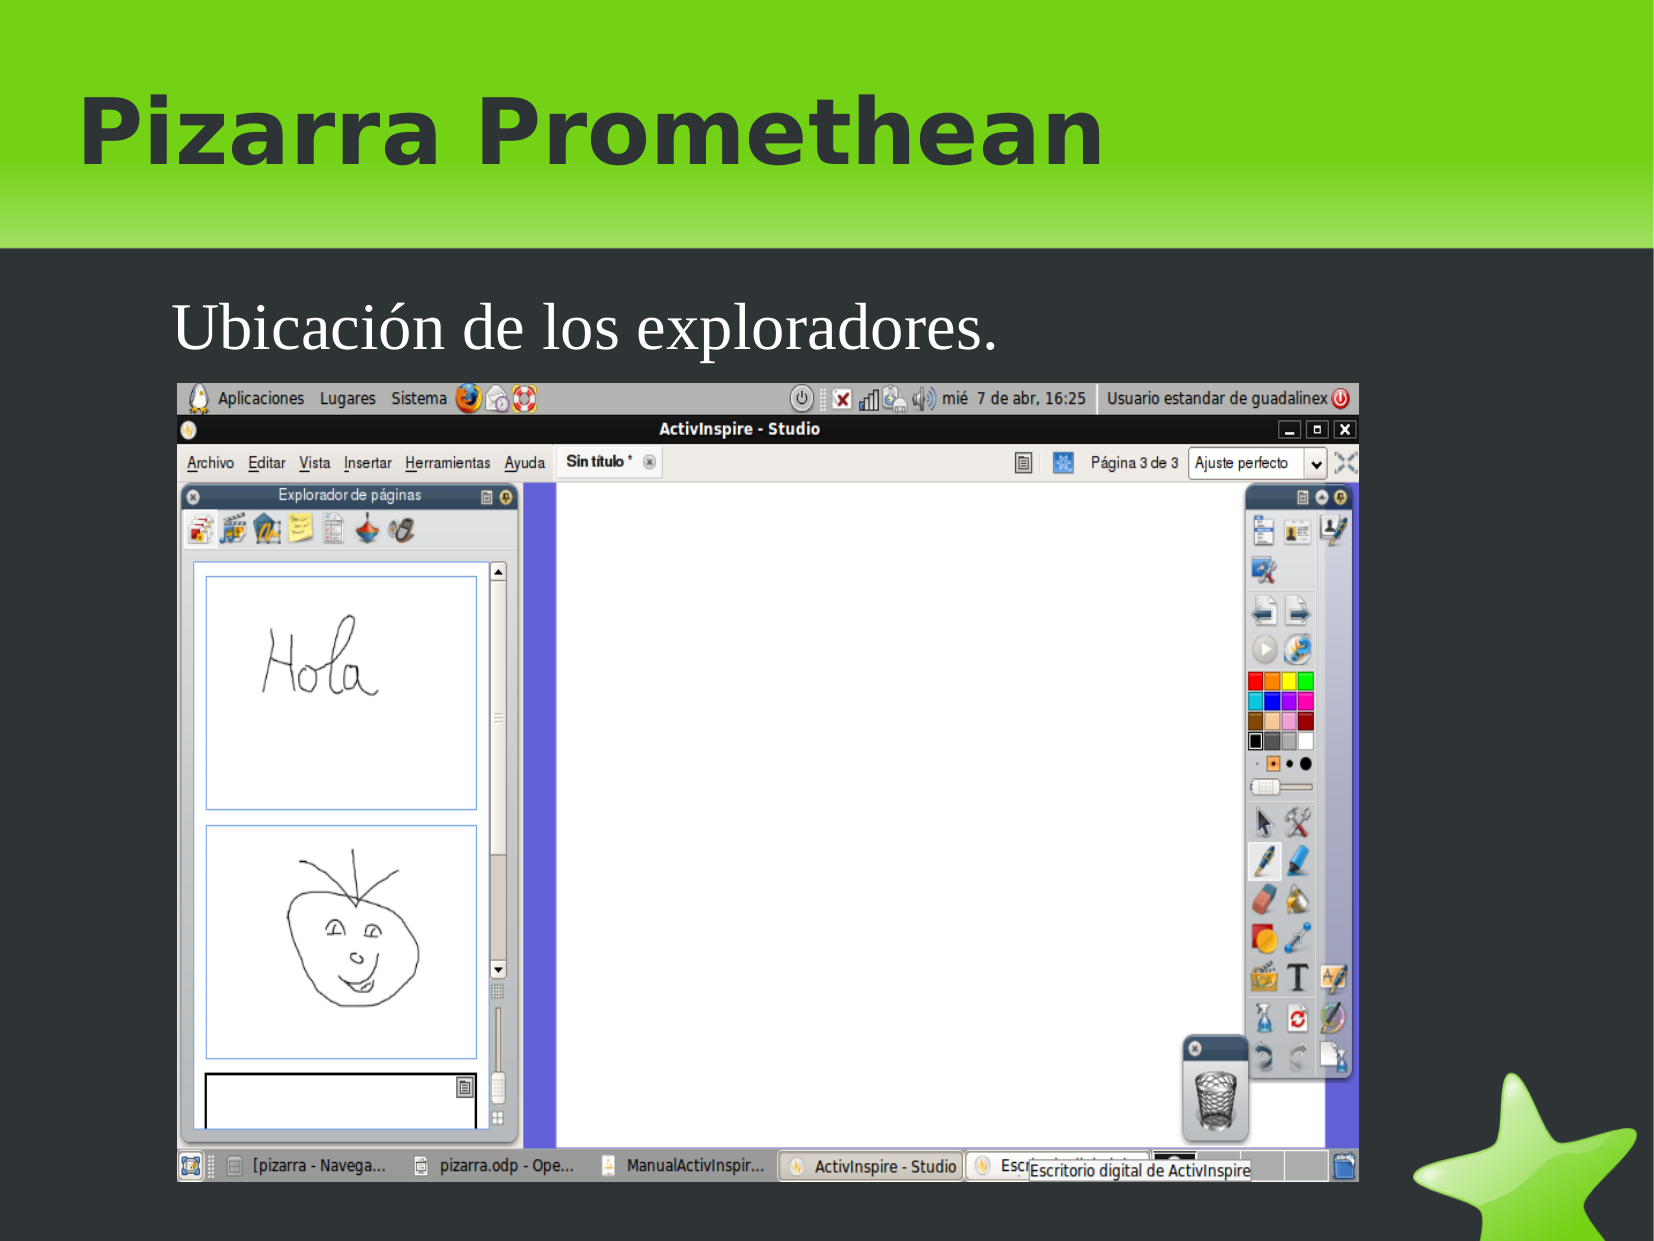

# Pizarra Promethean
Ubicación de los exploradores.